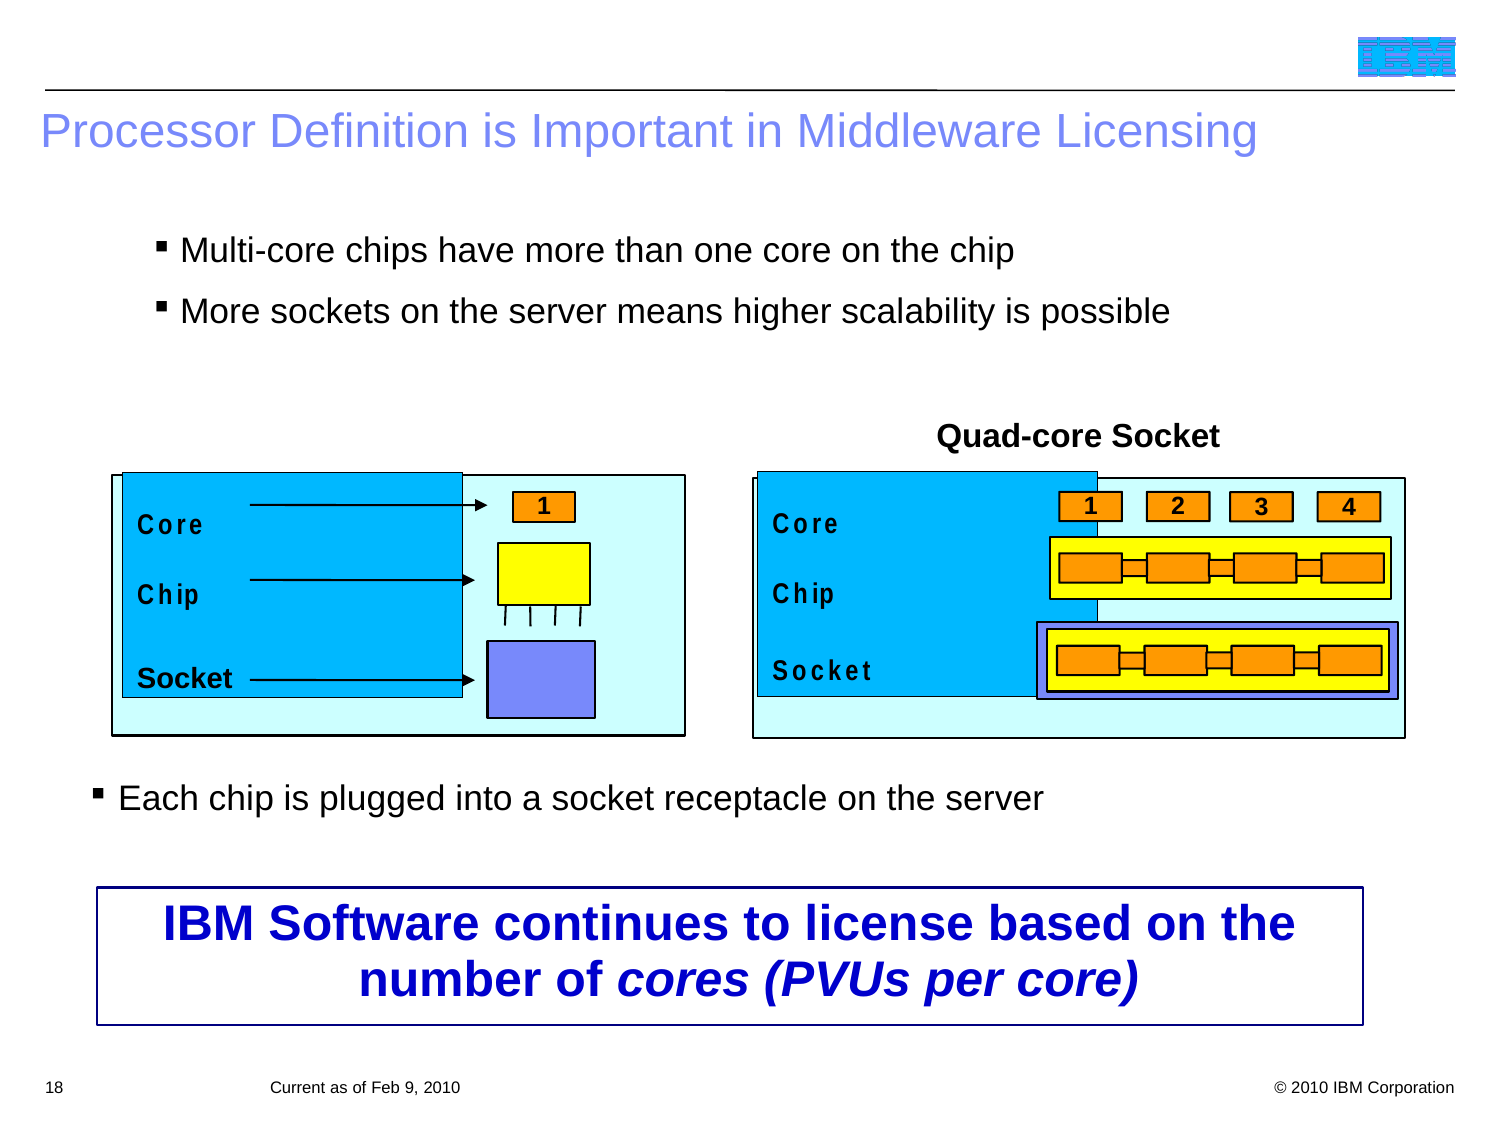

Processor Definition is Important in Middleware Licensing
# Multi-core chips have more than one core on the chip
More sockets on the server means higher scalability is possible
Quad-core Socket
1
1
2
3
4
Socket
Each chip is plugged into a socket receptacle on the server
IBM Software continues to license based on the number of cores (PVUs per core)
18
Current as of Feb 9, 2010